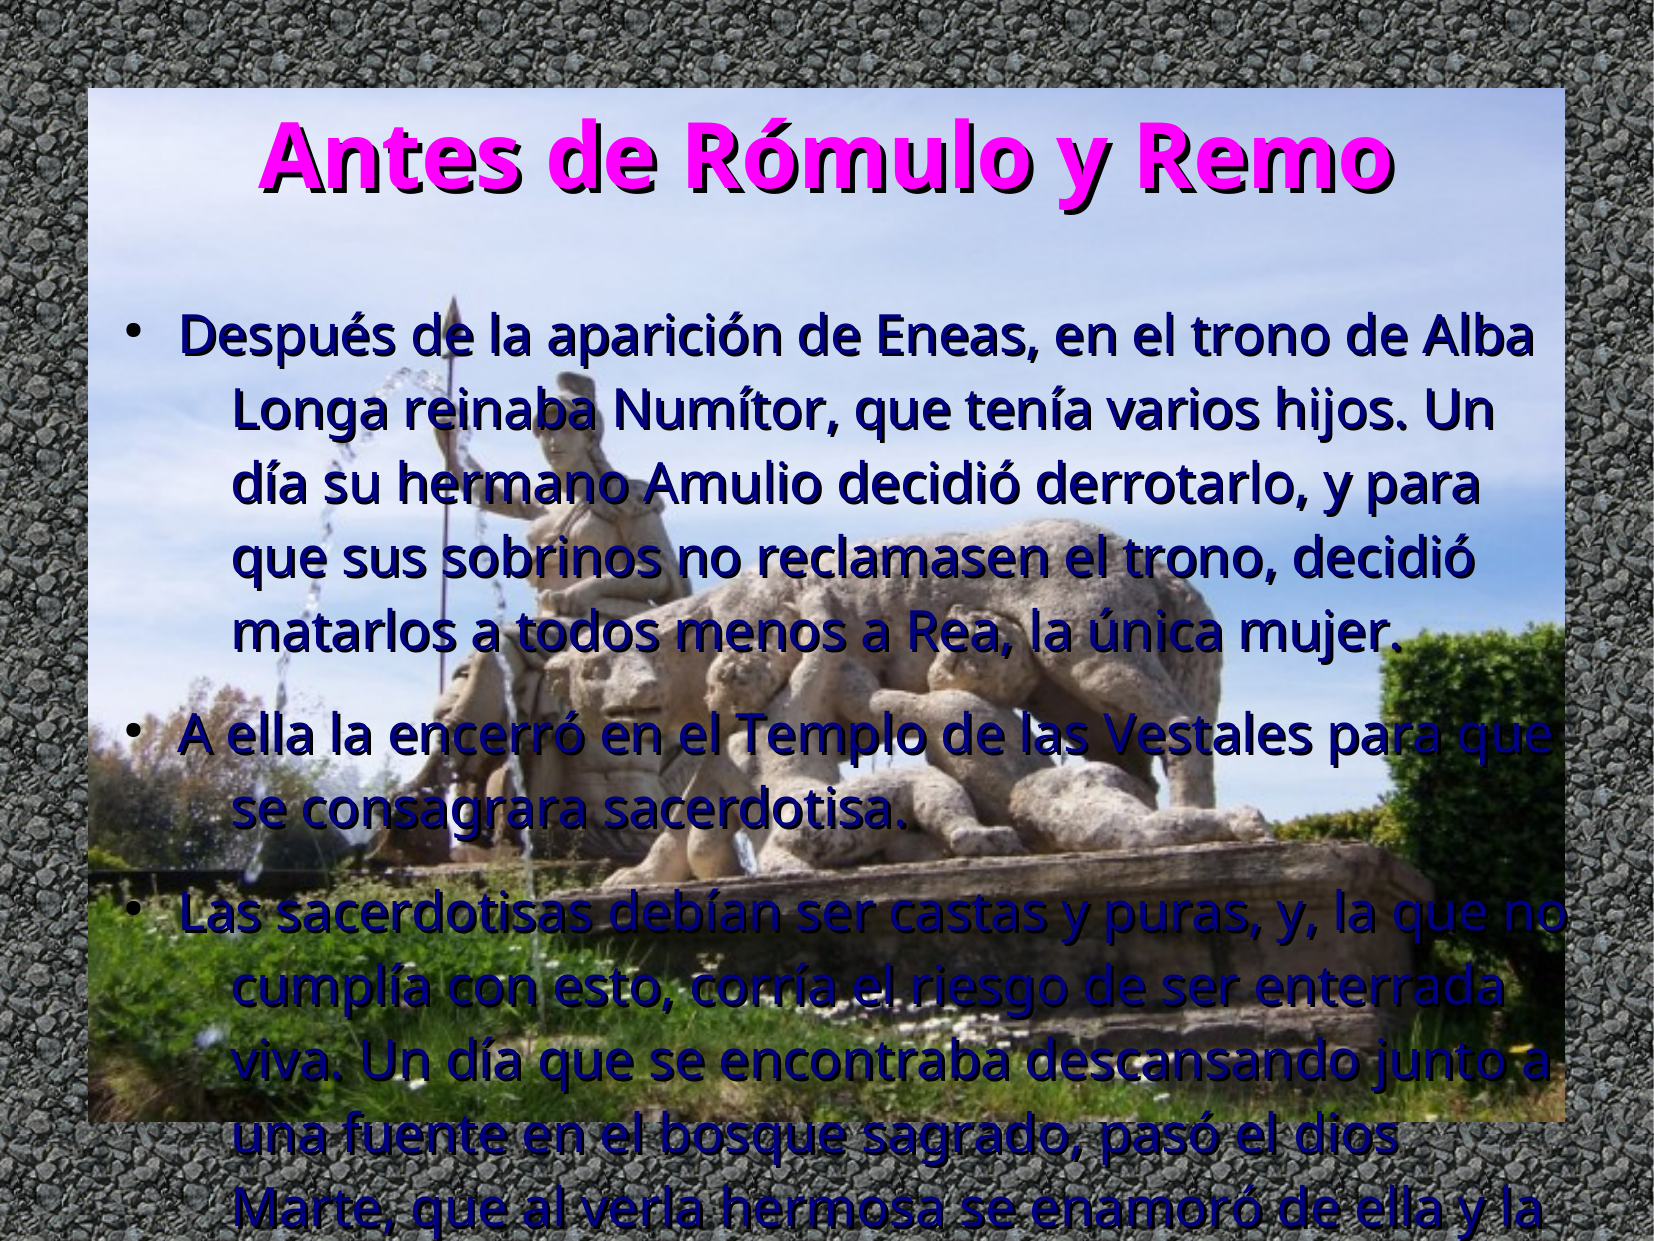

# Antes de Rómulo y Remo
Después de la aparición de Eneas, en el trono de Alba Longa reinaba Numítor, que tenía varios hijos. Un día su hermano Amulio decidió derrotarlo, y para que sus sobrinos no reclamasen el trono, decidió matarlos a todos menos a Rea, la única mujer.
A ella la encerró en el Templo de las Vestales para que se consagrara sacerdotisa.
Las sacerdotisas debían ser castas y puras, y, la que no cumplía con esto, corría el riesgo de ser enterrada viva. Un día que se encontraba descansando junto a una fuente en el bosque sagrado, pasó el dios Marte, que al verla hermosa se enamoró de ella y la dejó embarazada.